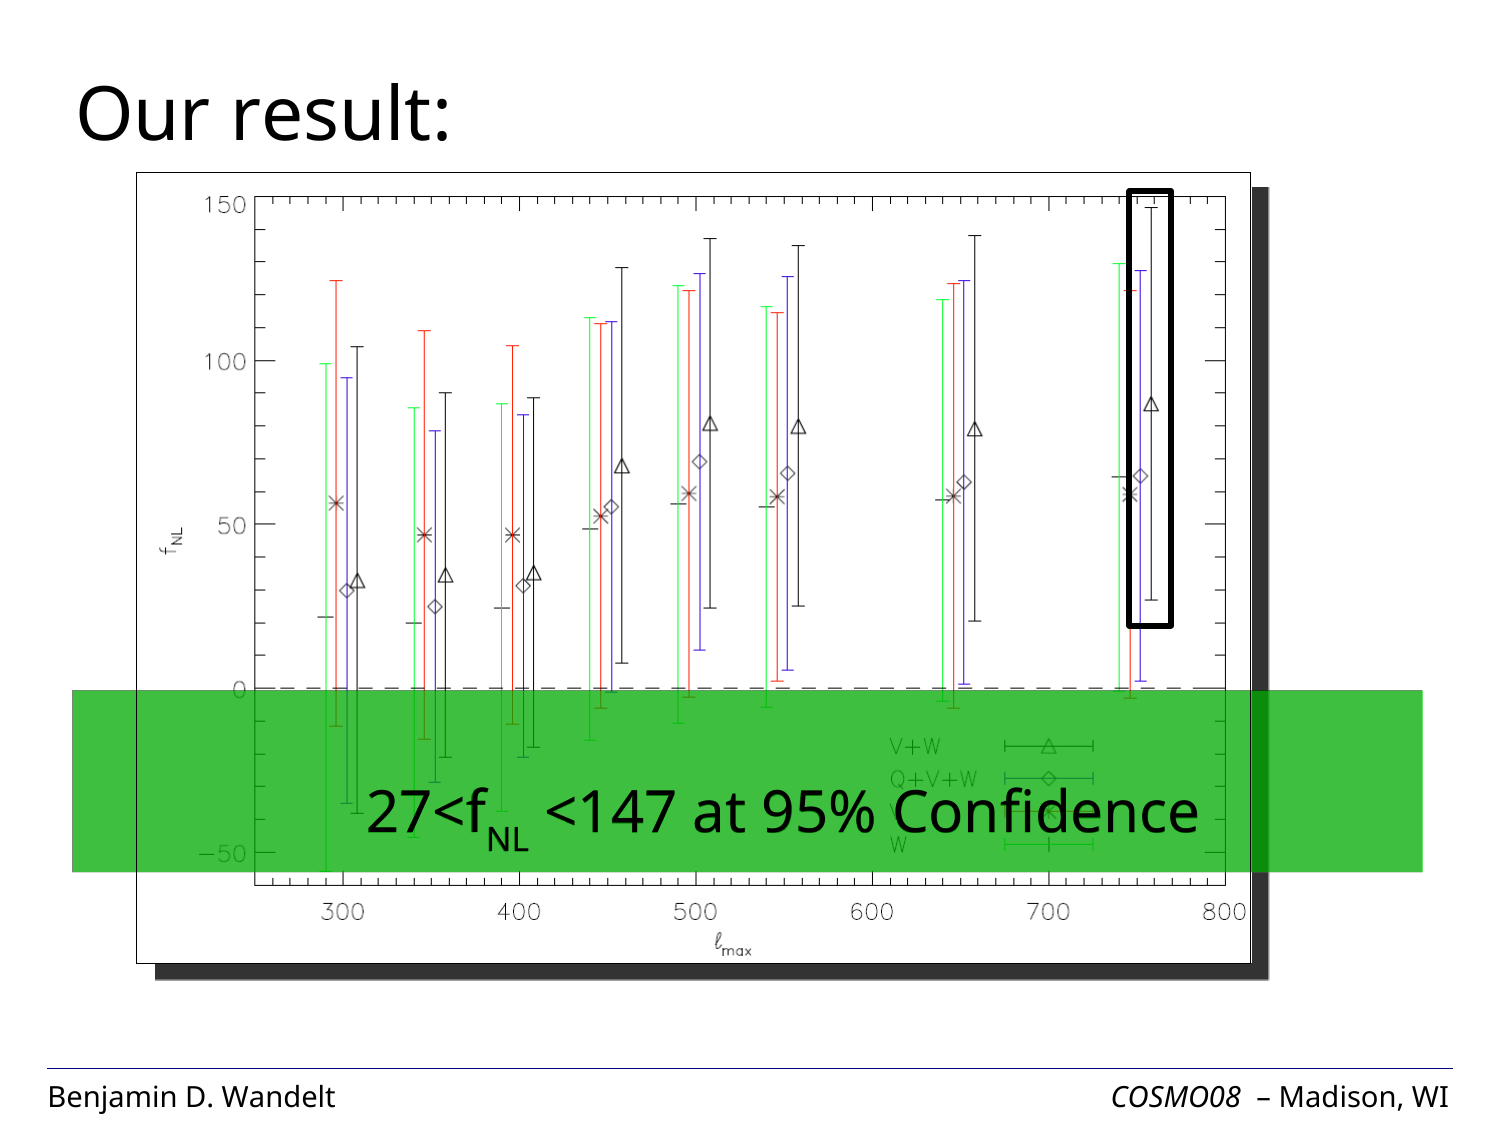

# Our result:
27<fNL <147 at 95% Confidence
August 2, 2008